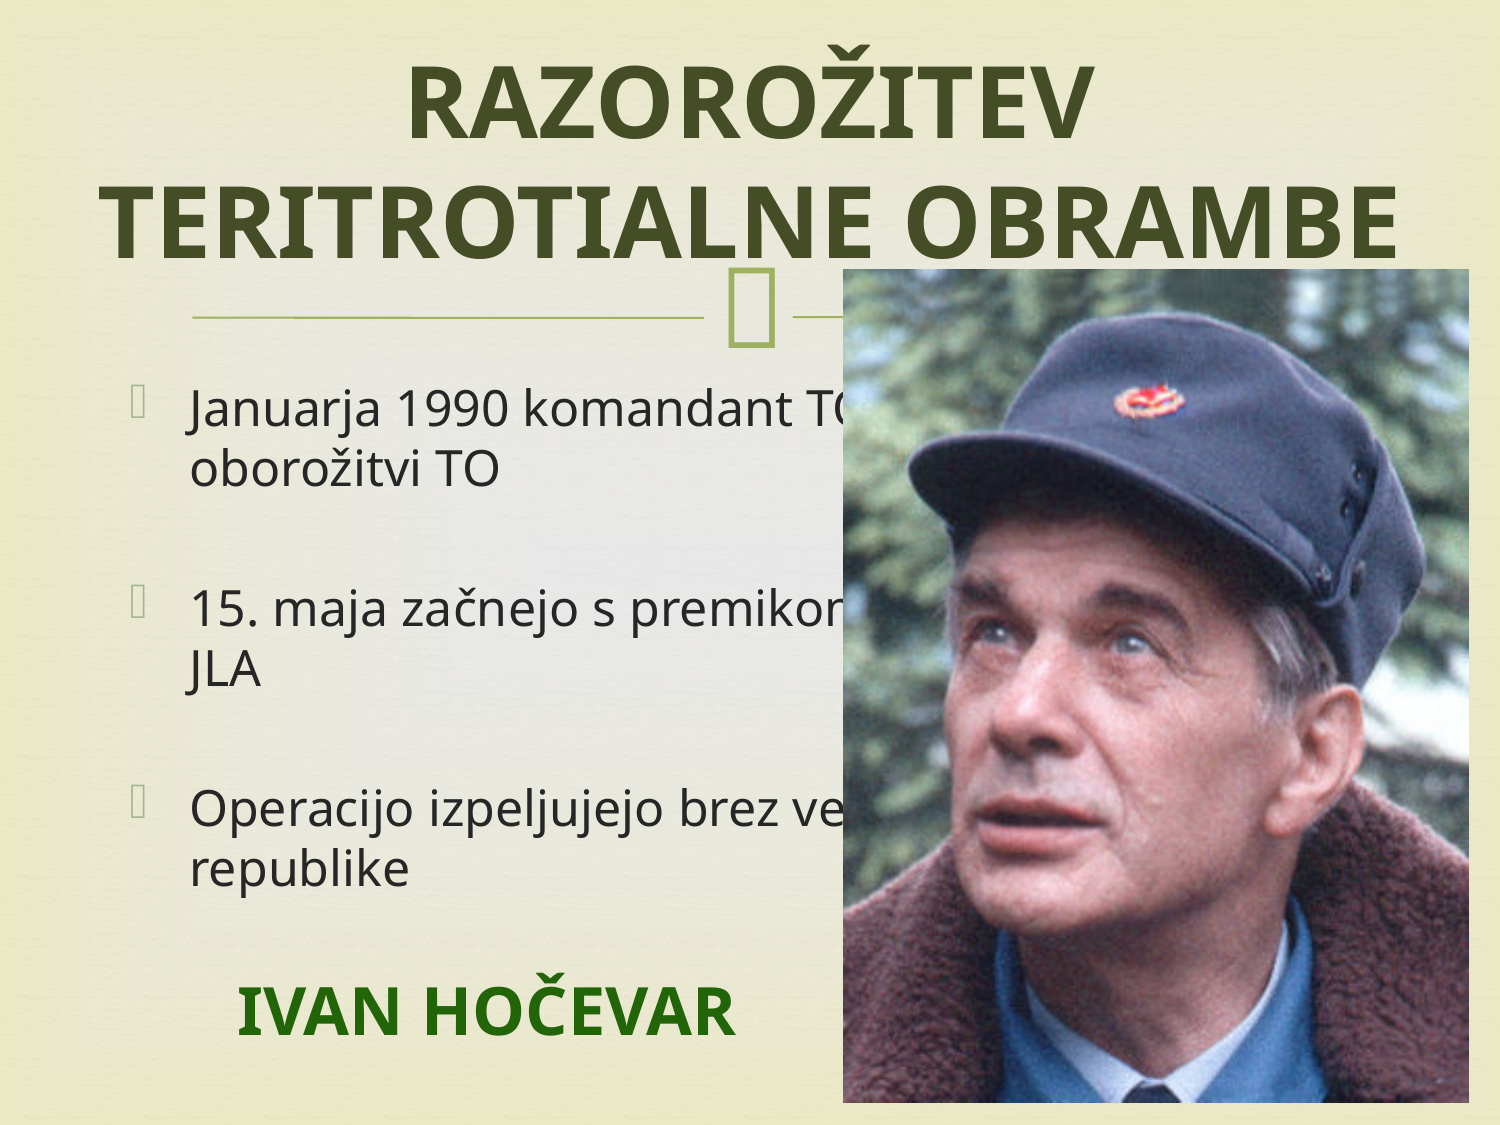

RAZOROŽITEV TERITROTIALNE OBRAMBE
# Januarja 1990 komandant TO zahteva podatke o oborožitvi TO
15. maja začnejo s premikom orožja v skladišča JLA
Operacijo izpeljujejo brez vednosti vodstva republike
IVAN HOČEVAR